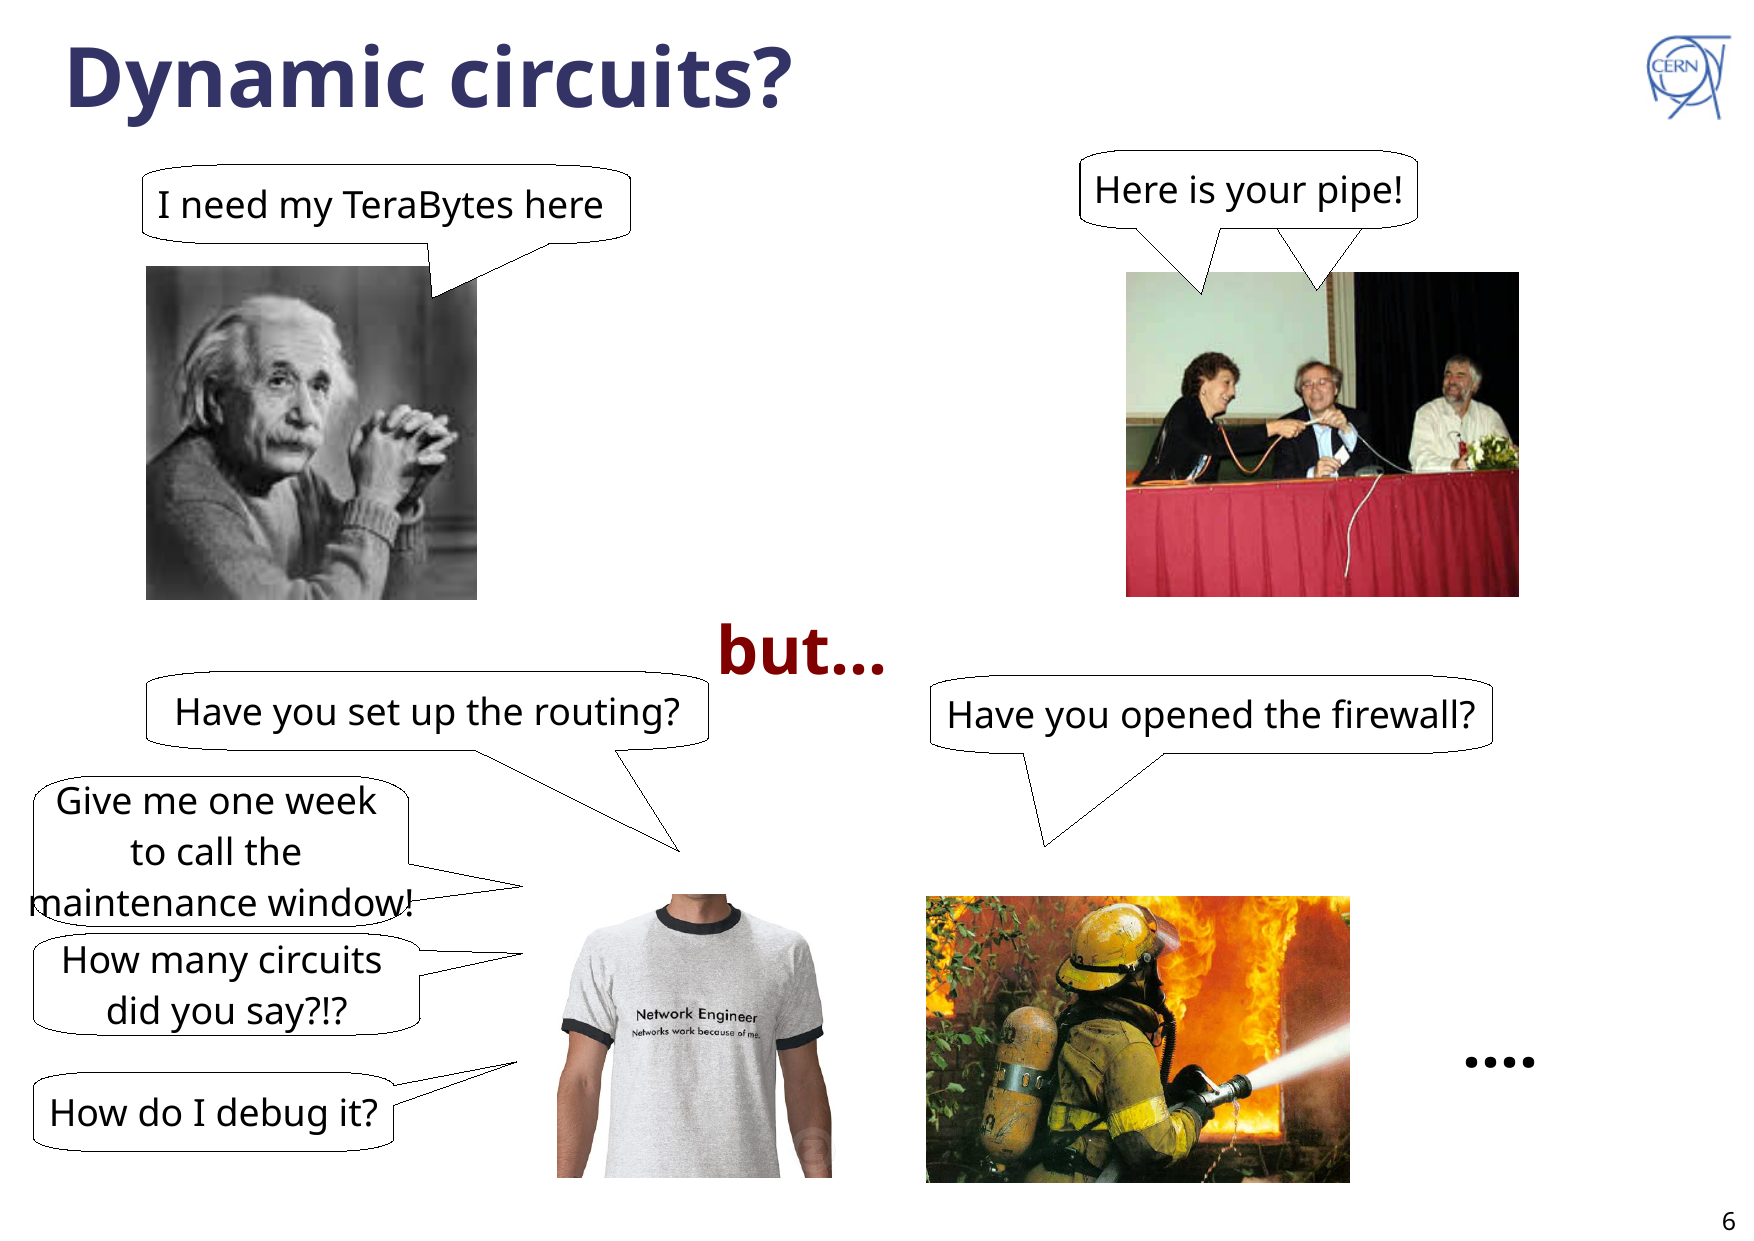

# Dynamic circuits?
Here is your pipe!
Here is your pipe!
I need my TeraBytes here
but...
Have you set up the routing?
Have you opened the firewall?
Give me one week
to call the
maintenance window!
How many circuits
did you say?!?
....
How do I debug it?
6